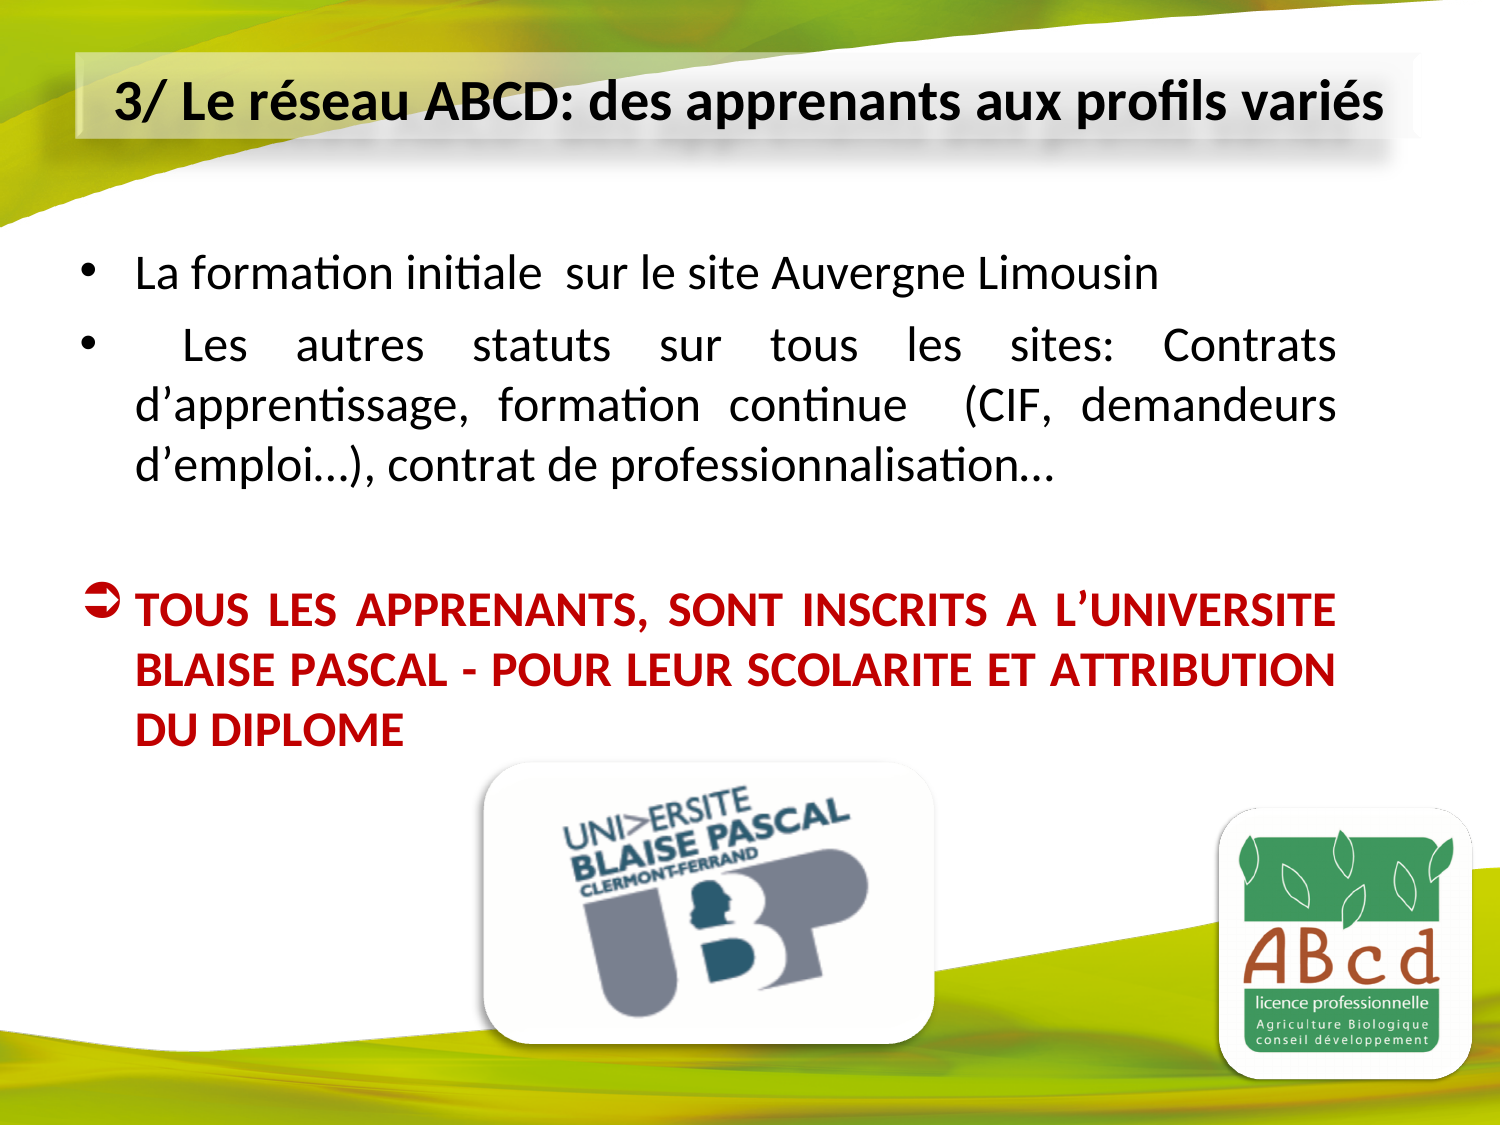

3/ Le réseau ABCD: des apprenants aux profils variés
La formation initiale sur le site Auvergne Limousin
 Les autres statuts sur tous les sites: Contrats d’apprentissage, formation continue (CIF, demandeurs d’emploi…), contrat de professionnalisation…
TOUS LES APPRENANTS, SONT INSCRITS A L’UNIVERSITE BLAISE PASCAL - POUR LEUR SCOLARITE ET ATTRIBUTION DU DIPLOME